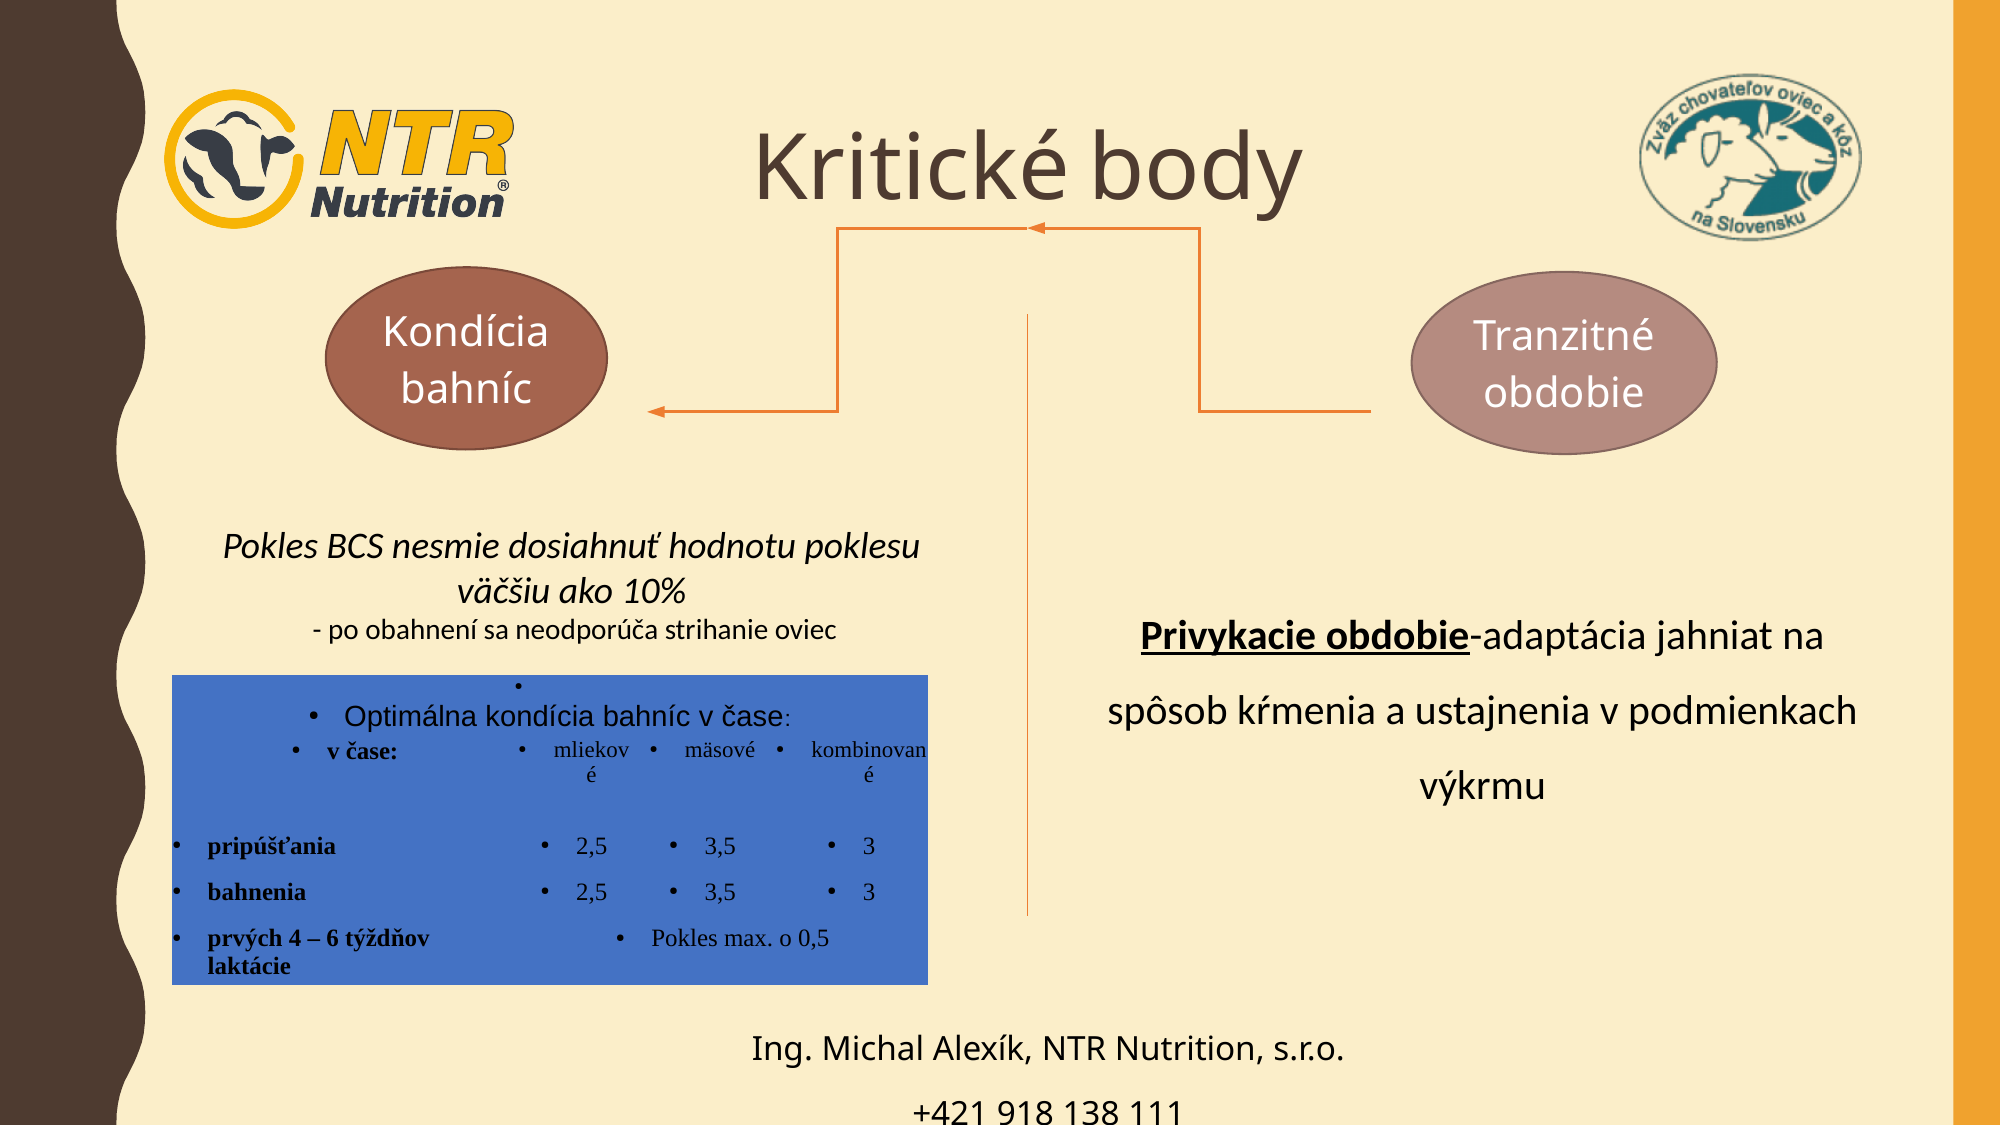

# Kritické body
Kondícia bahníc
Tranzitné obdobie
Pokles BCS nesmie dosiahnuť hodnotu poklesu väčšiu ako 10%
 - po obahnení sa neodporúča strihanie oviec
Privykacie obdobie-adaptácia jahniat na spôsob kŕmenia a ustajnenia v podmienkach výkrmu
| Optimálna kondícia bahníc v čase: | | | |
| --- | --- | --- | --- |
| v čase: | mliekové | mäsové | kombinované |
| pripúšťania | 2,5 | 3,5 | 3 |
| bahnenia | 2,5 | 3,5 | 3 |
| prvých 4 – 6 týždňov laktácie | Pokles max. o 0,5 | | |
Ing. Michal Alexík, NTR Nutrition, s.r.o.
+421 918 138 111